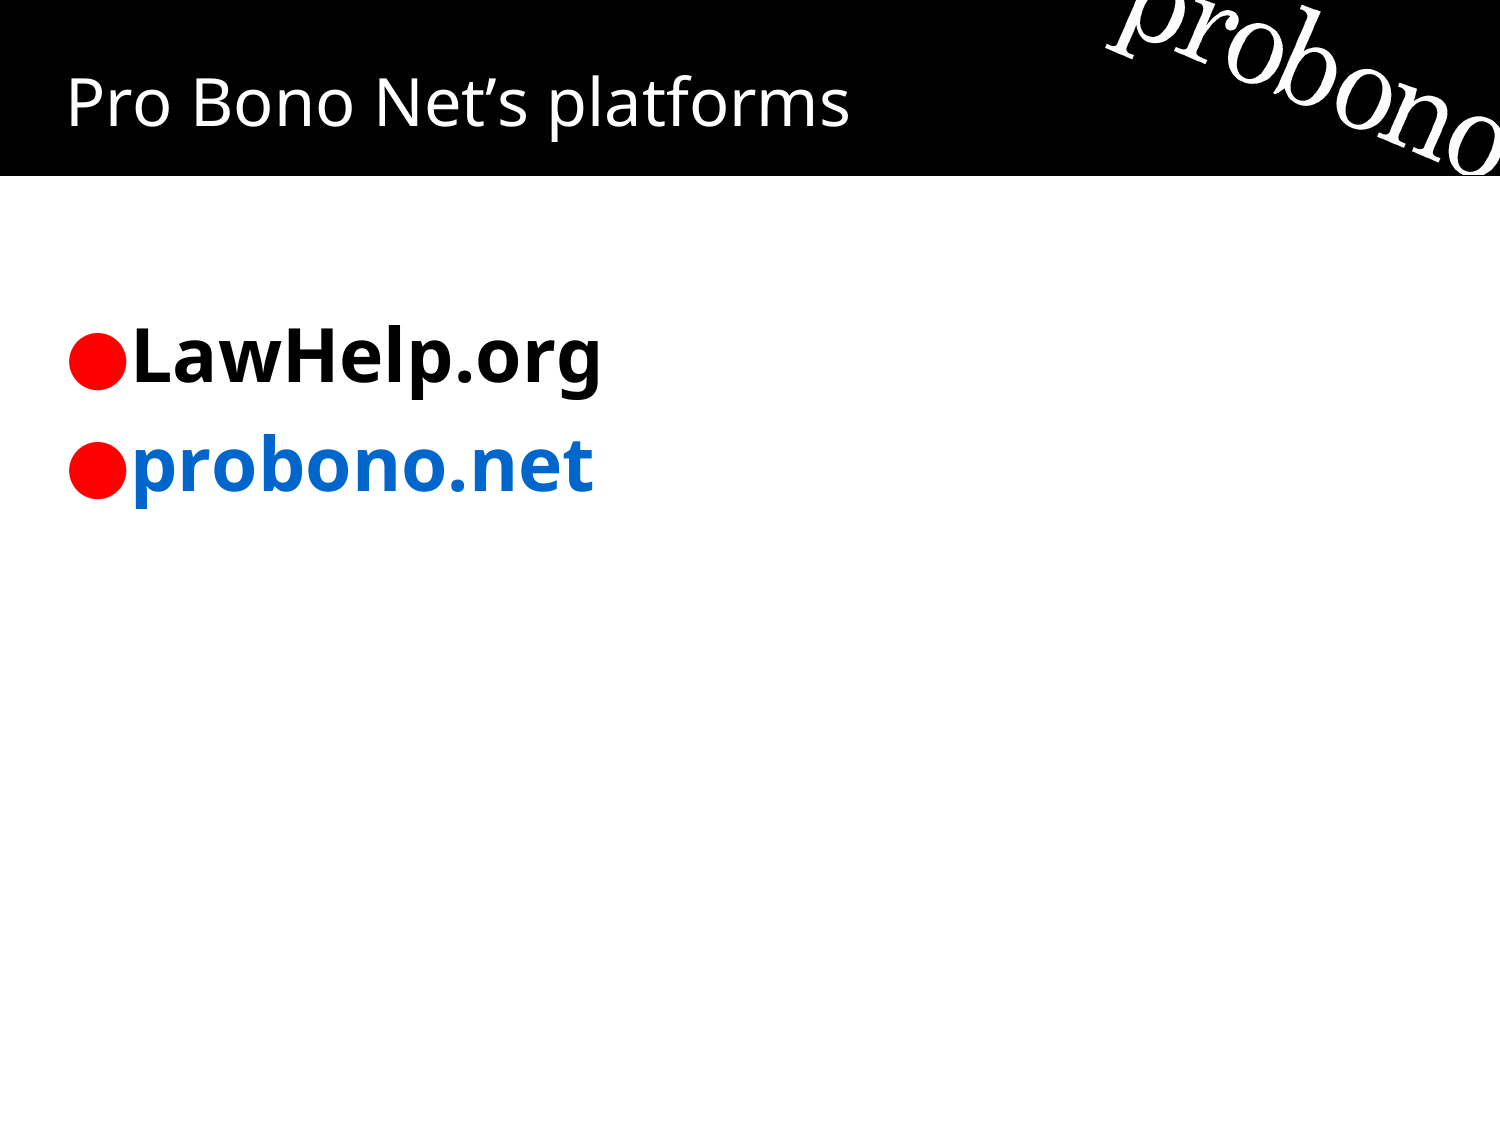

# Pro Bono Net’s platforms
LawHelp.org
probono.net